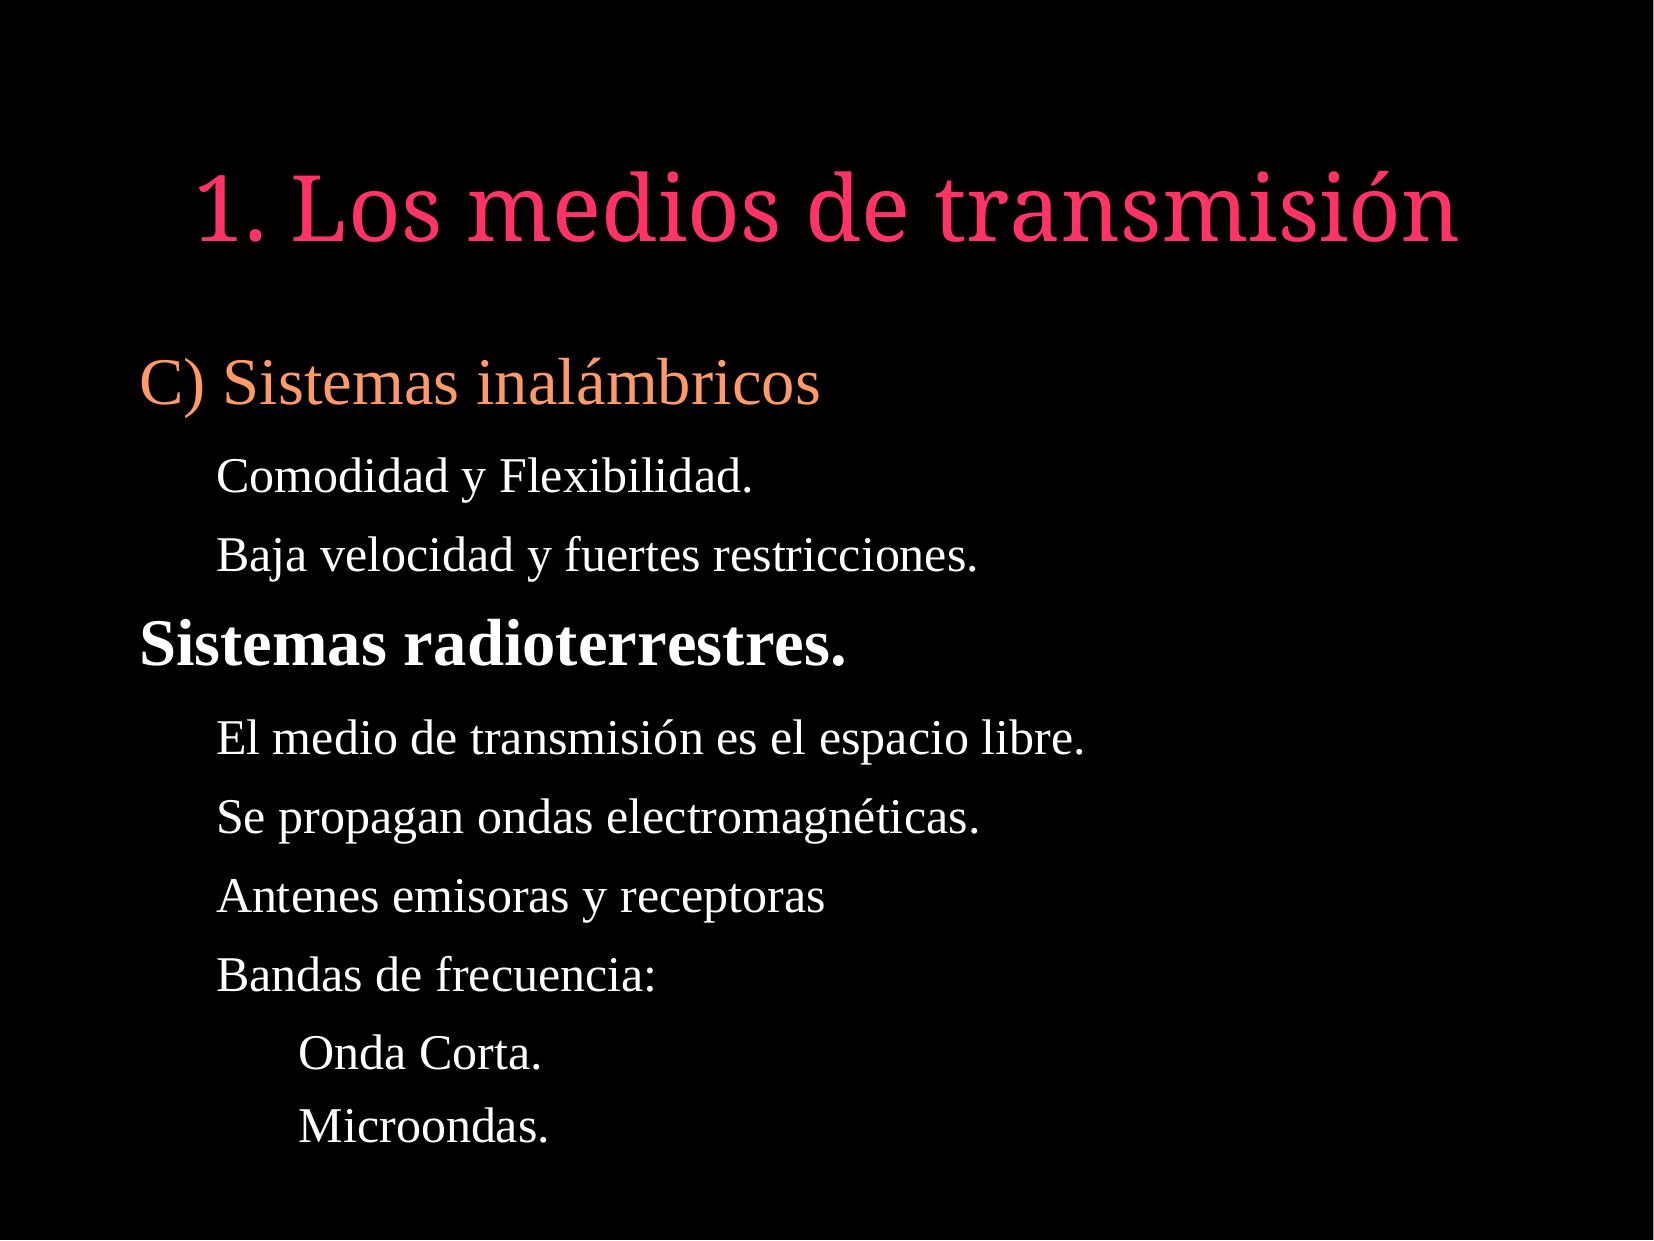

# 1. Los medios de transmisión
C) Sistemas inalámbricos
Comodidad y Flexibilidad.
Baja velocidad y fuertes restricciones.
Sistemas radioterrestres.
El medio de transmisión es el espacio libre.
Se propagan ondas electromagnéticas.
Antenes emisoras y receptoras
Bandas de frecuencia:
Onda Corta.
Microondas.